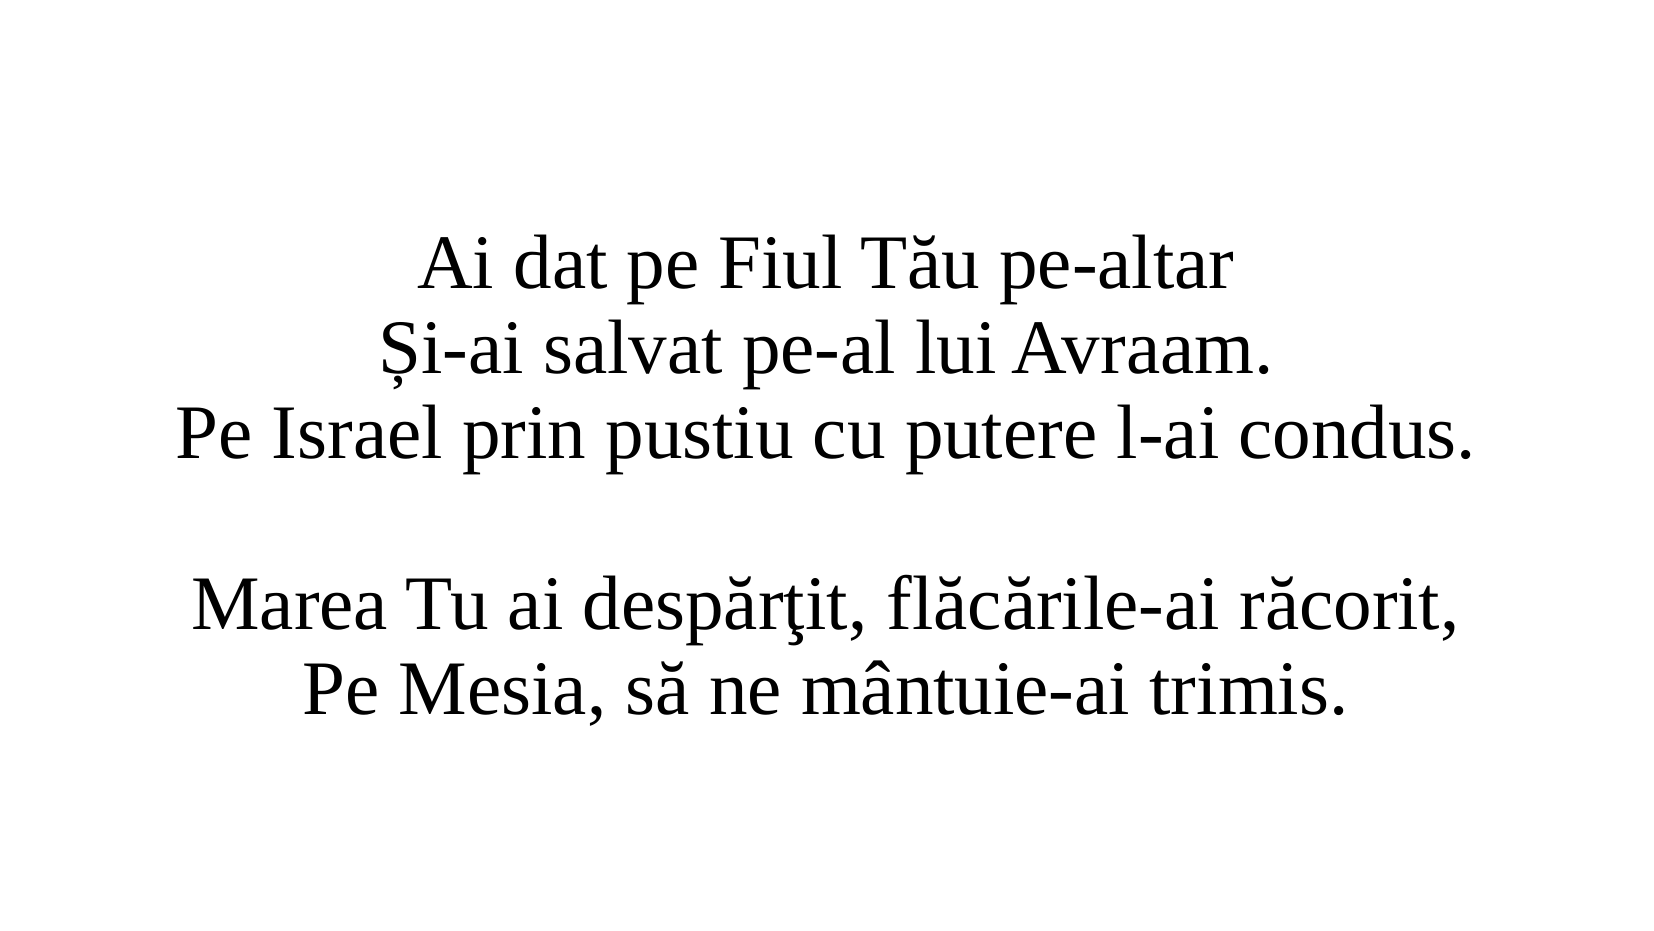

# Ai dat pe Fiul Tău pe-altar
Și-ai salvat pe-al lui Avraam.
Pe Israel prin pustiu cu putere l-ai condus.
Marea Tu ai despărţit, flăcările-ai răcorit,
Pe Mesia, să ne mântuie-ai trimis.